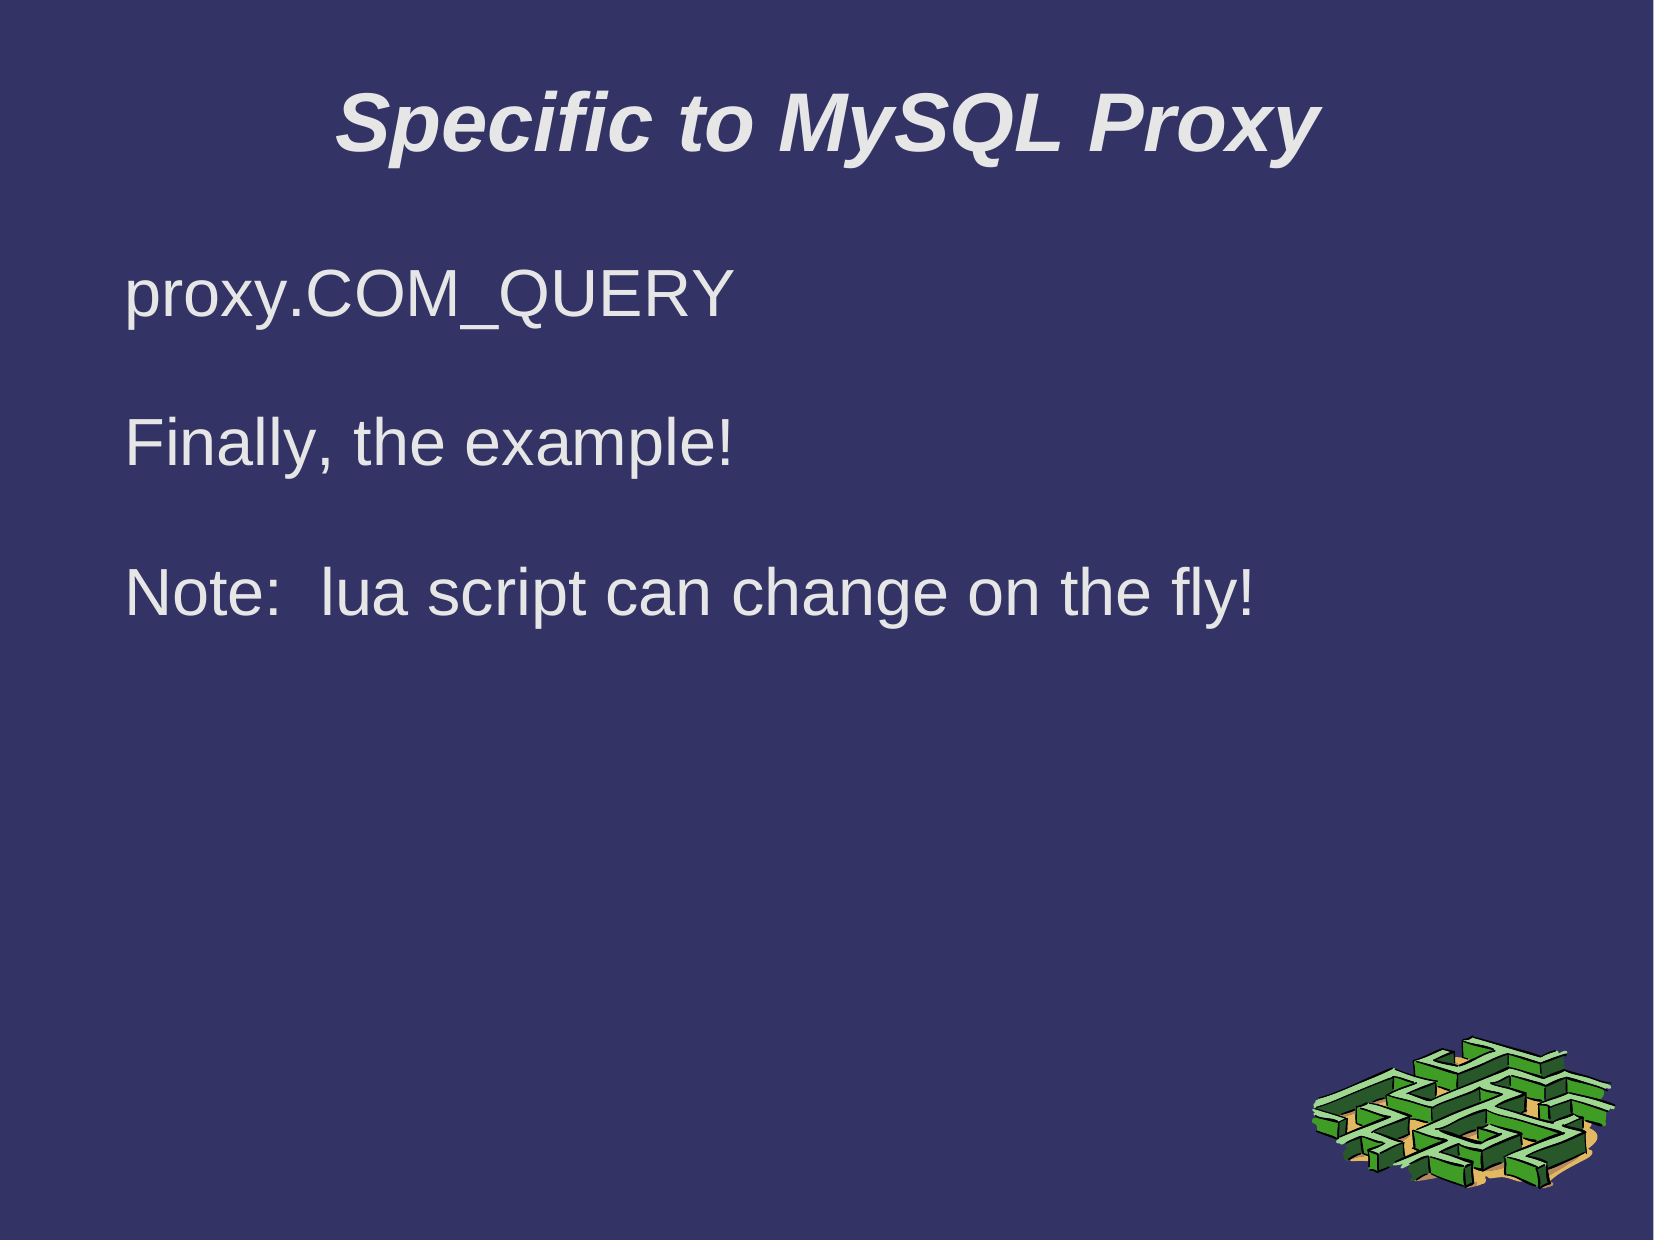

# Specific to MySQL Proxy
proxy.COM_QUERY
Finally, the example!
Note: lua script can change on the fly!